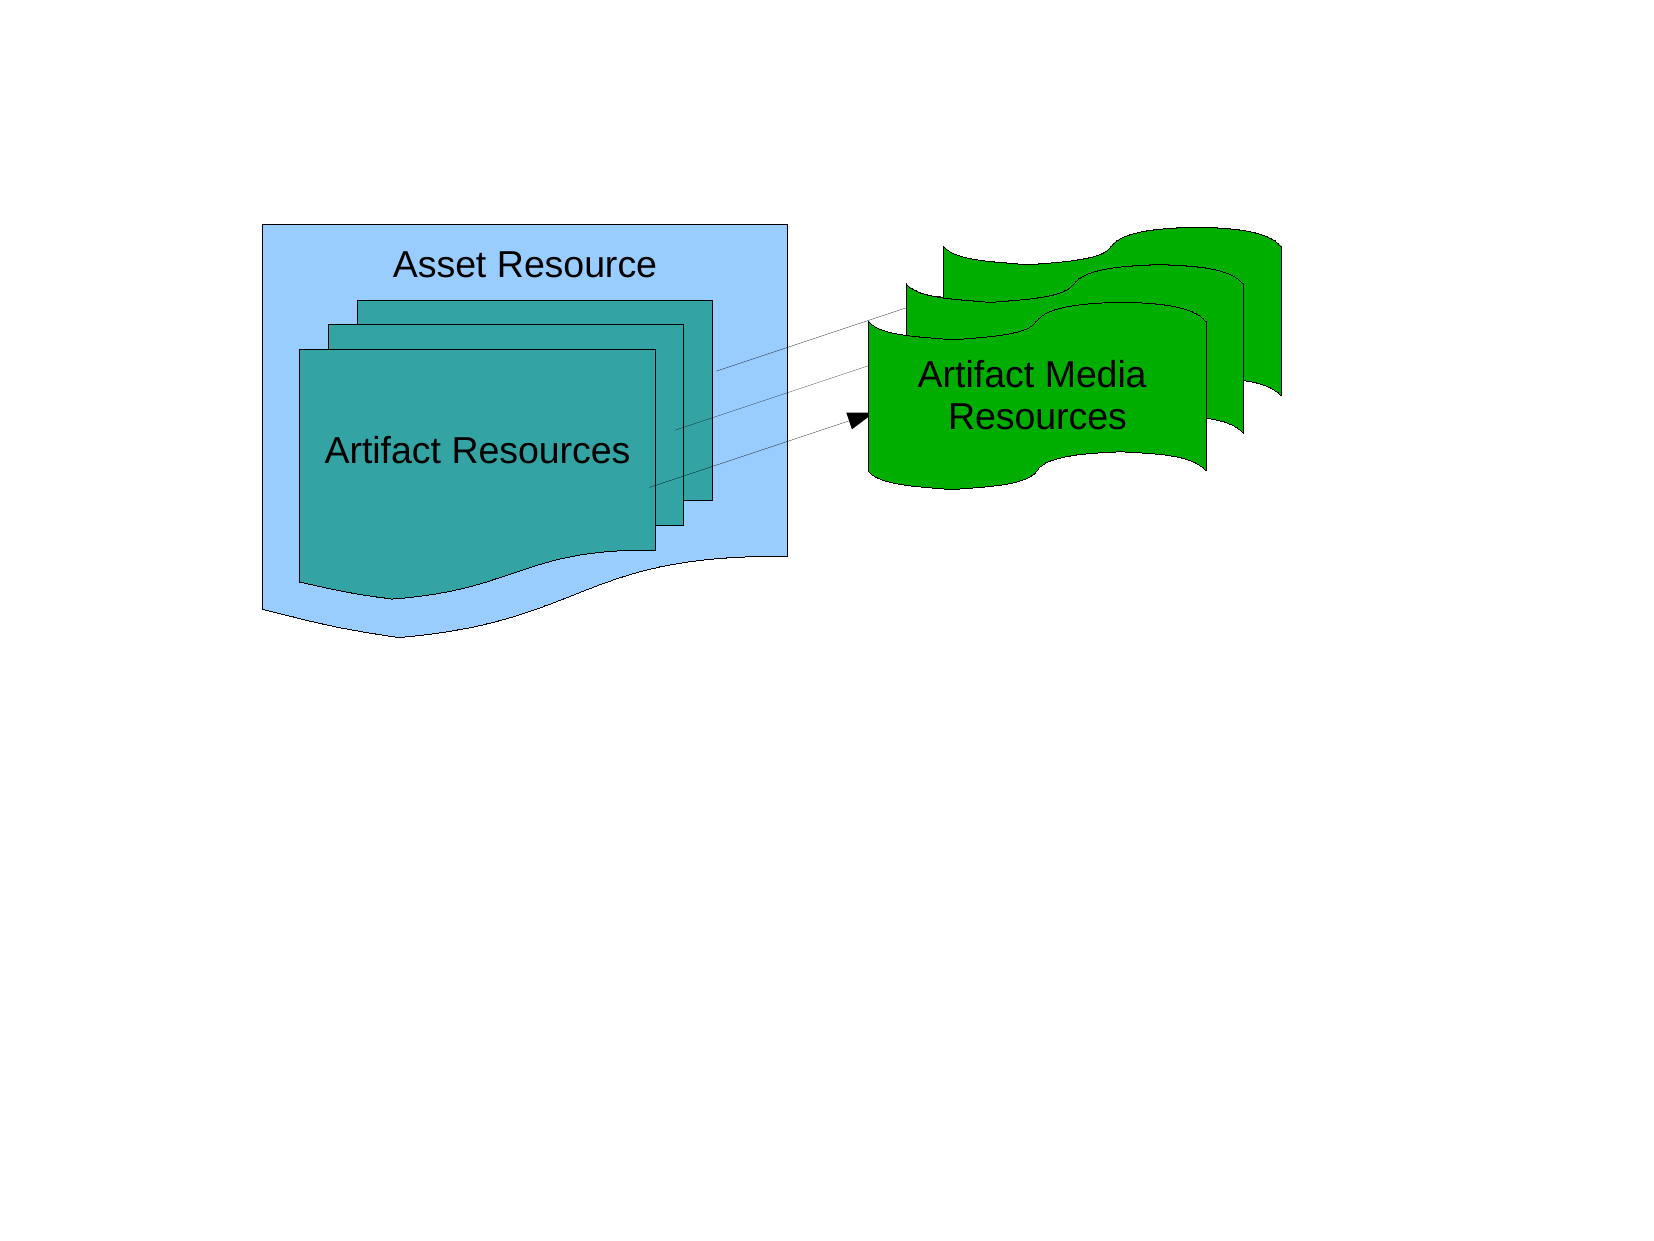

Asset Resource
Artifact Resources
Artifact Media
Resources
Artifact Media
Resources